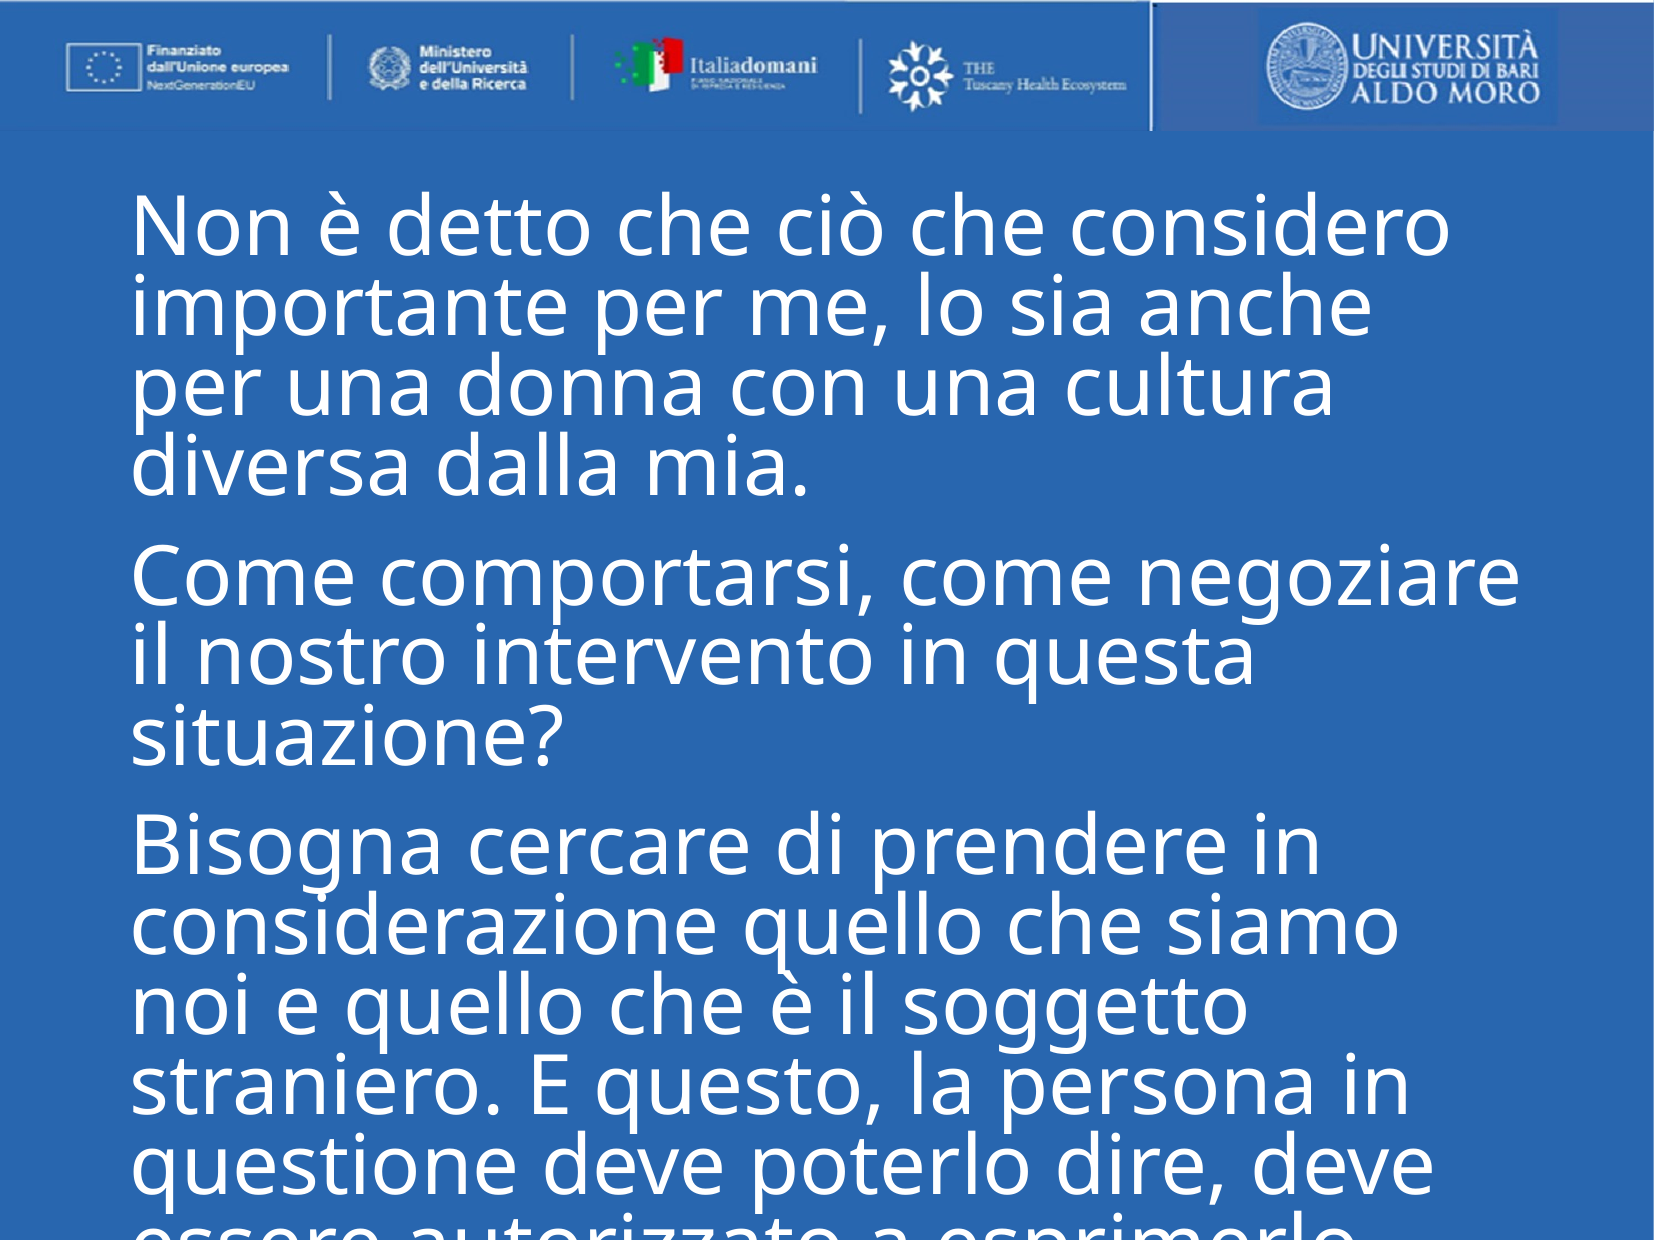

# Non è detto che ciò che considero importante per me, lo sia anche per una donna con una cultura diversa dalla mia.
Come comportarsi, come negoziare il nostro intervento in questa situazione?
Bisogna cercare di prendere in considerazione quello che siamo noi e quello che è il soggetto straniero. E questo, la persona in questione deve poterlo dire, deve essere autorizzato a esprimerlo